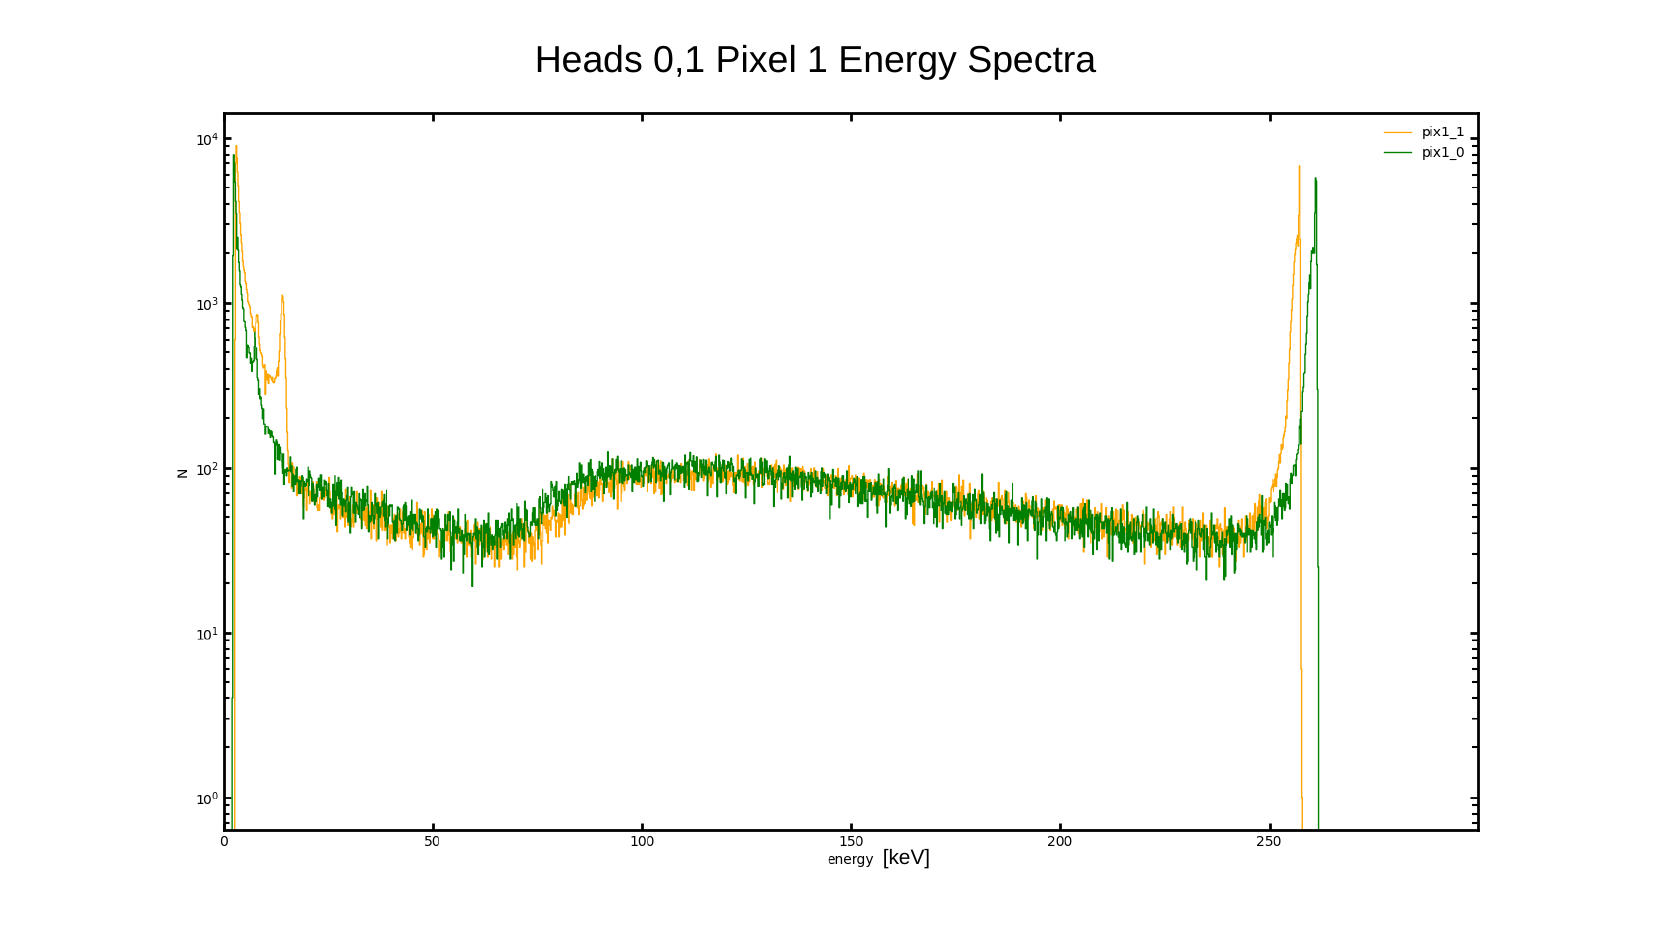

Heads 0,1 Pixel 1 Energy Spectra
#
[keV]